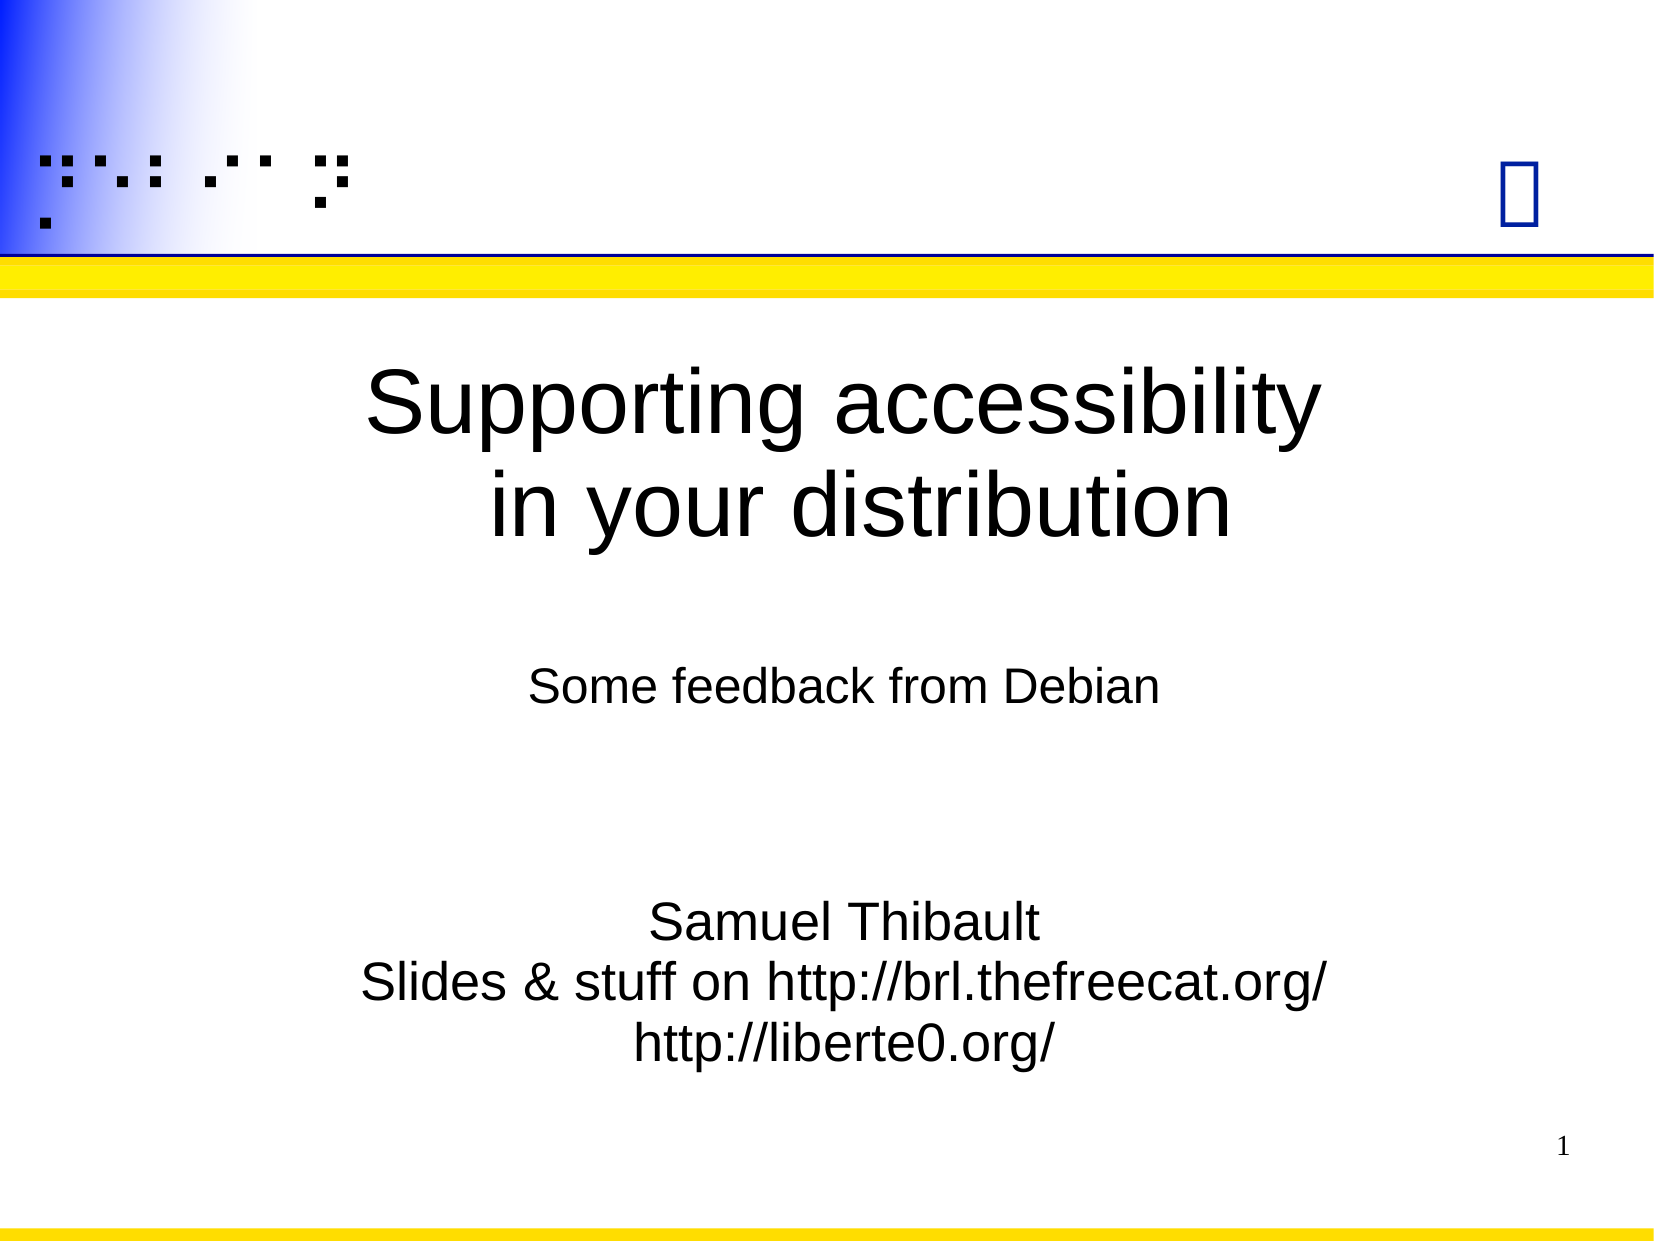

# ﾠ
Supporting accessibility
in your distribution
Some feedback from Debian
Samuel Thibault
Slides & stuff on http://brl.thefreecat.org/
http://liberte0.org/
1